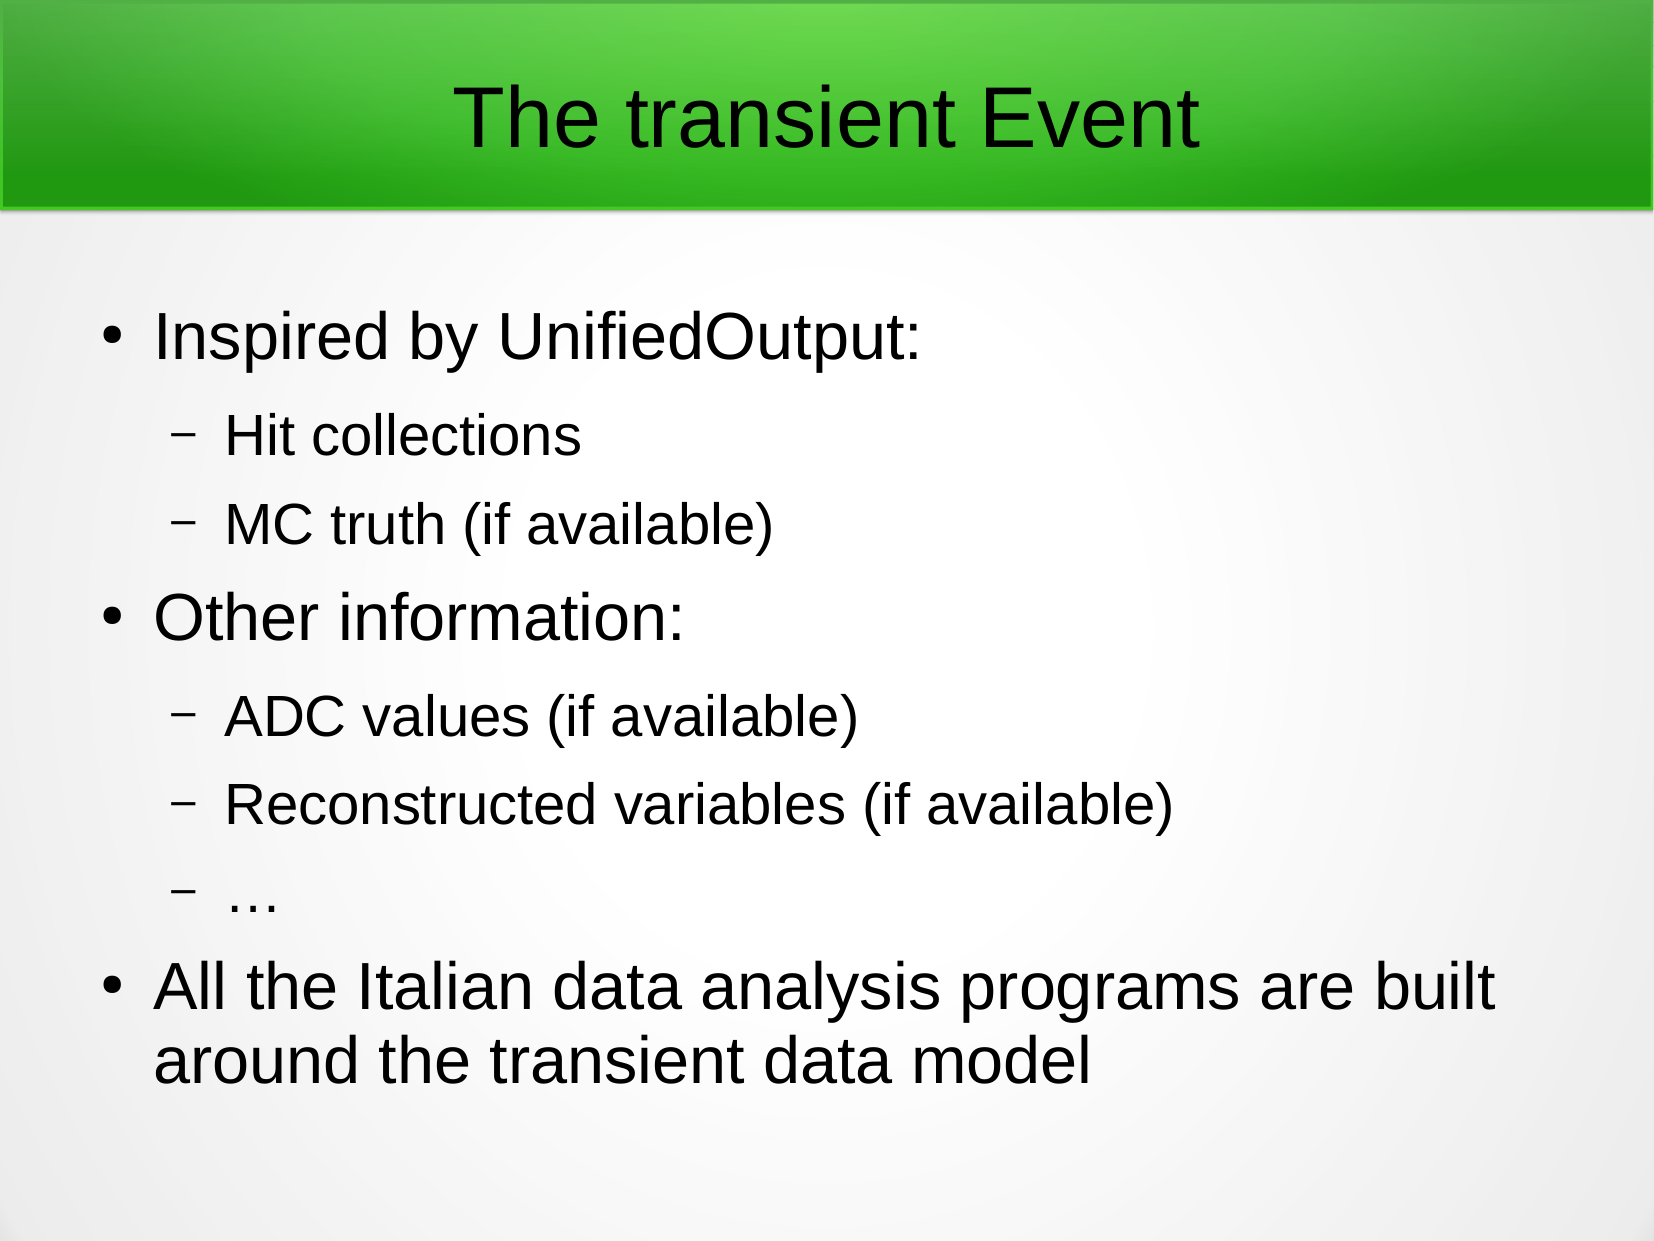

# The transient Event
Inspired by UnifiedOutput:
Hit collections
MC truth (if available)
Other information:
ADC values (if available)
Reconstructed variables (if available)
…
All the Italian data analysis programs are built around the transient data model